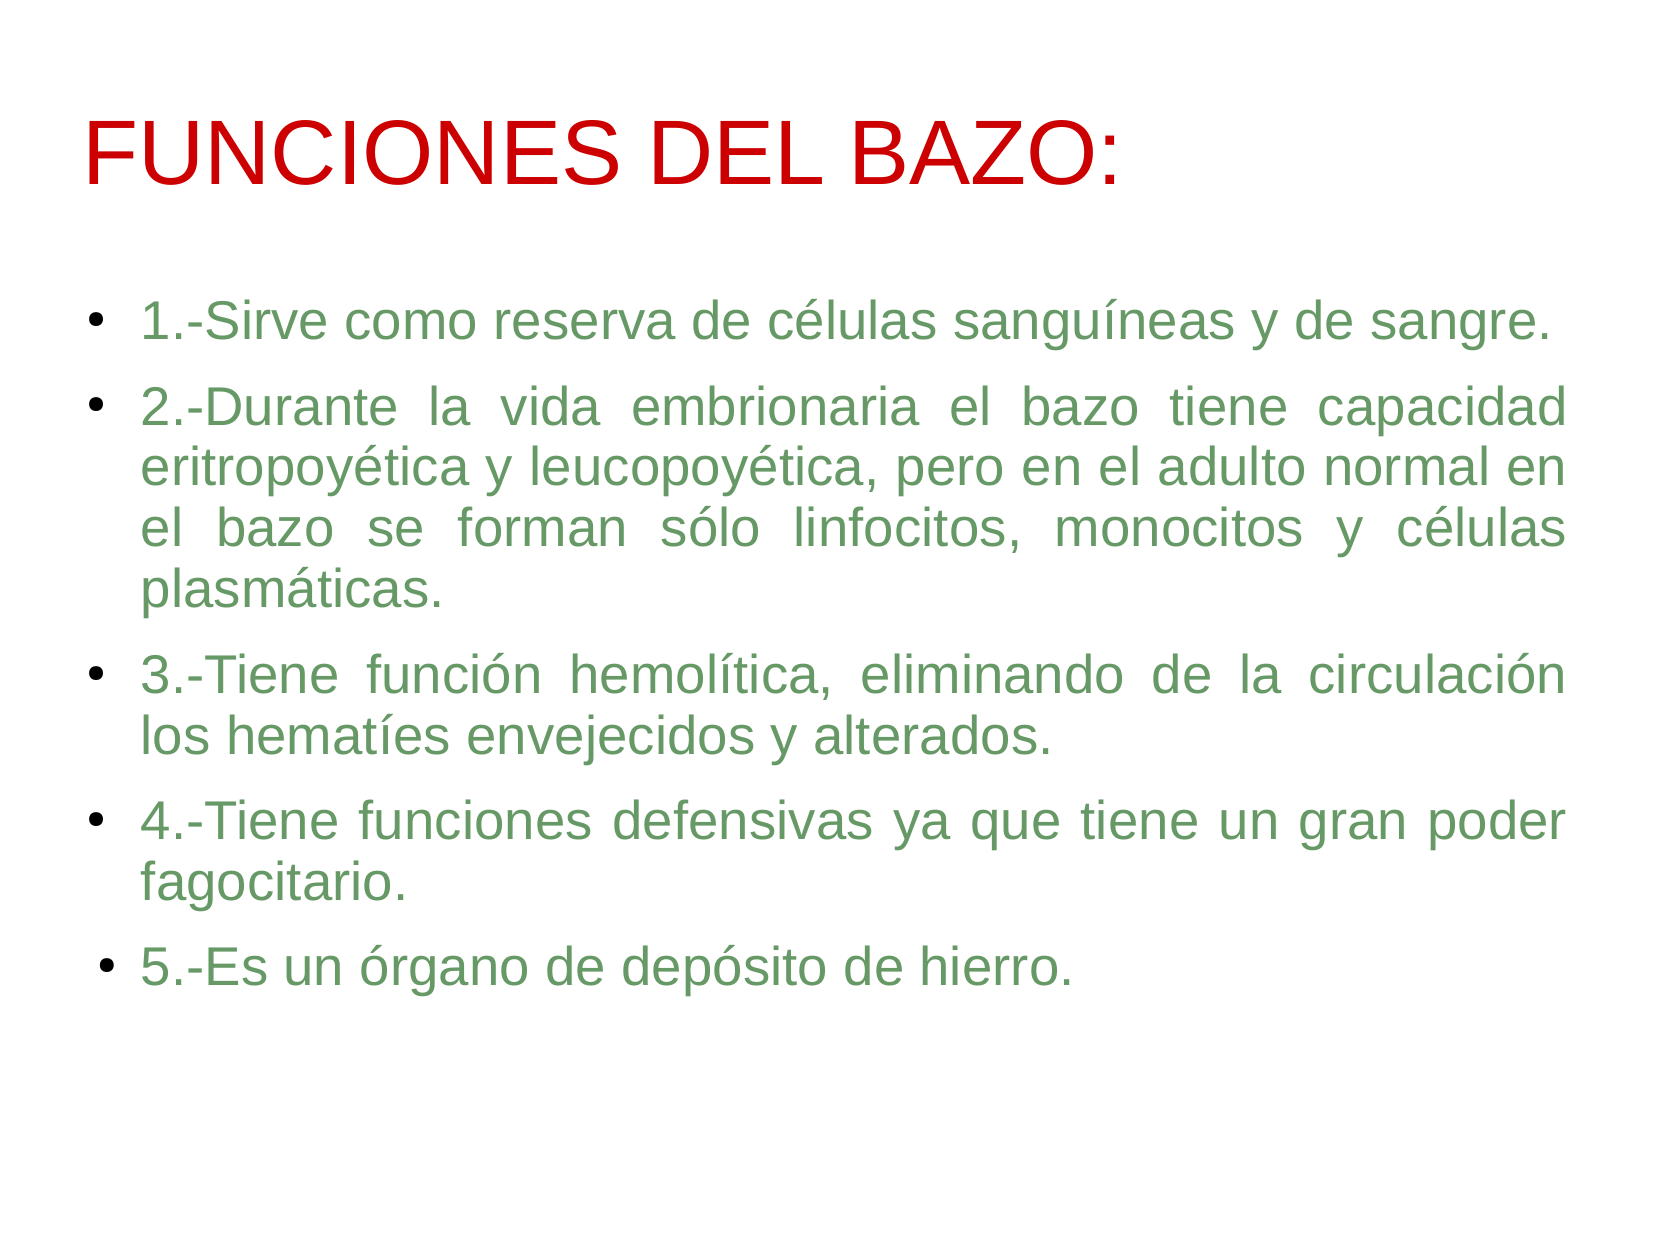

# FUNCIONES DEL BAZO:
1.-Sirve como reserva de células sanguíneas y de sangre.
2.-Durante la vida embrionaria el bazo tiene capacidad eritropoyética y leucopoyética, pero en el adulto normal en el bazo se forman sólo linfocitos, monocitos y células plasmáticas.
3.-Tiene función hemolítica, eliminando de la circulación los hematíes envejecidos y alterados.
4.-Tiene funciones defensivas ya que tiene un gran poder fagocitario.
5.-Es un órgano de depósito de hierro.